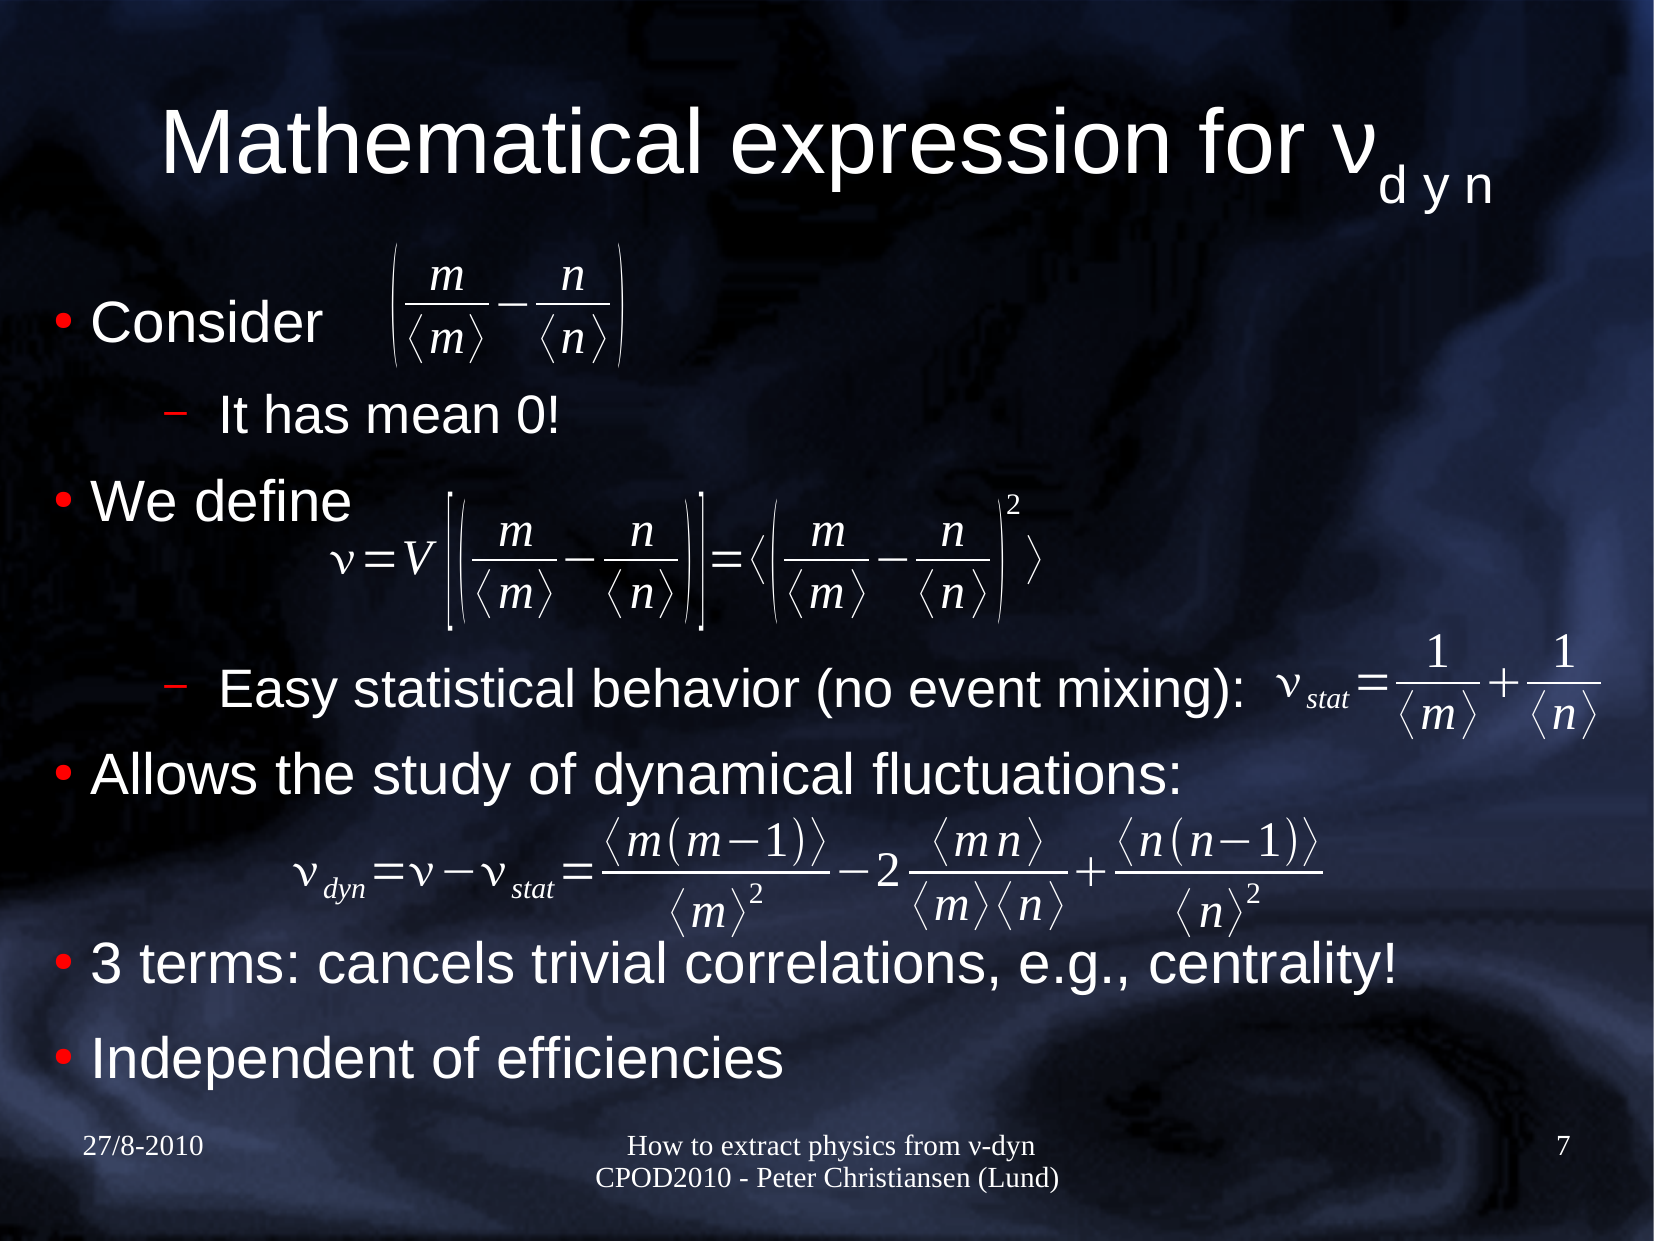

# Mathematical expression for νd y n
Consider
It has mean 0!
We define
Easy statistical behavior (no event mixing):
Allows the study of dynamical fluctuations:
3 terms: cancels trivial correlations, e.g., centrality!
Independent of efficiencies
27/8-2010
7